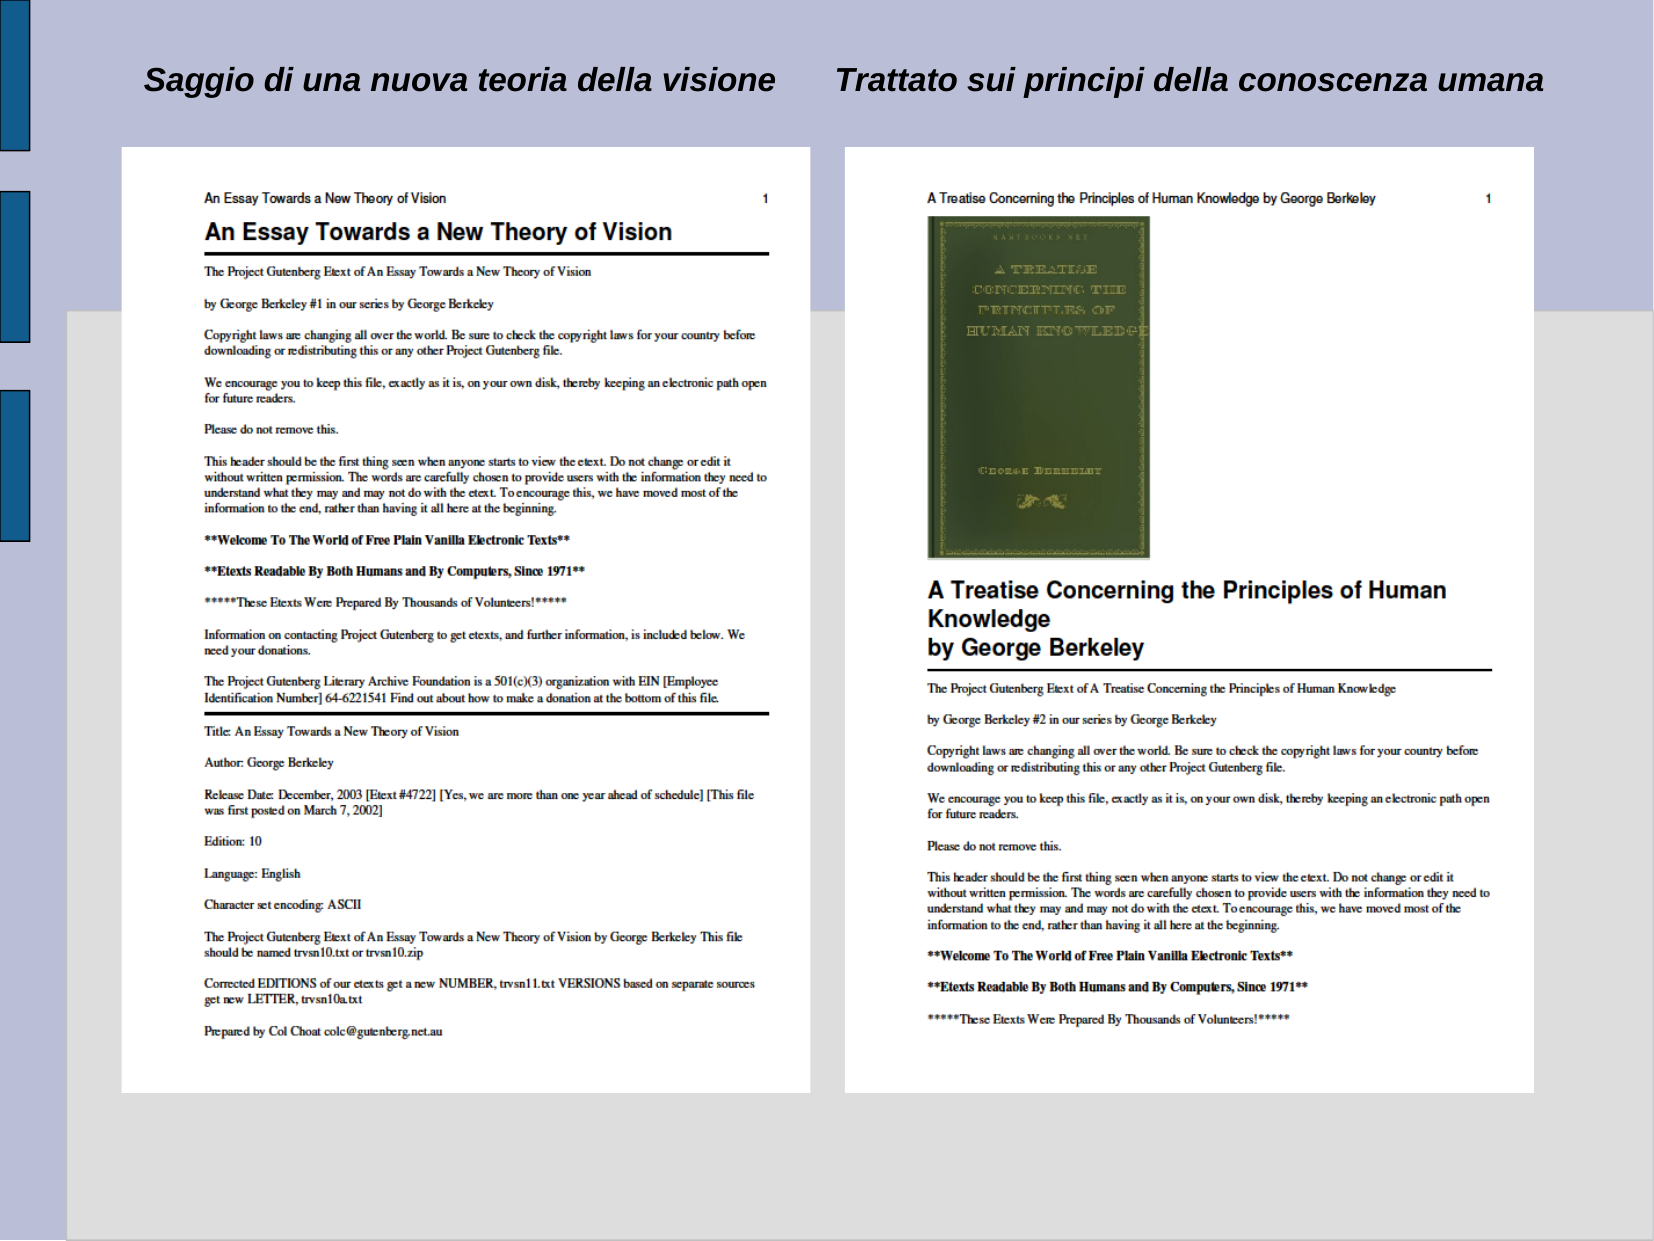

Saggio di una nuova teoria della visione
Trattato sui principi della conoscenza umana
#